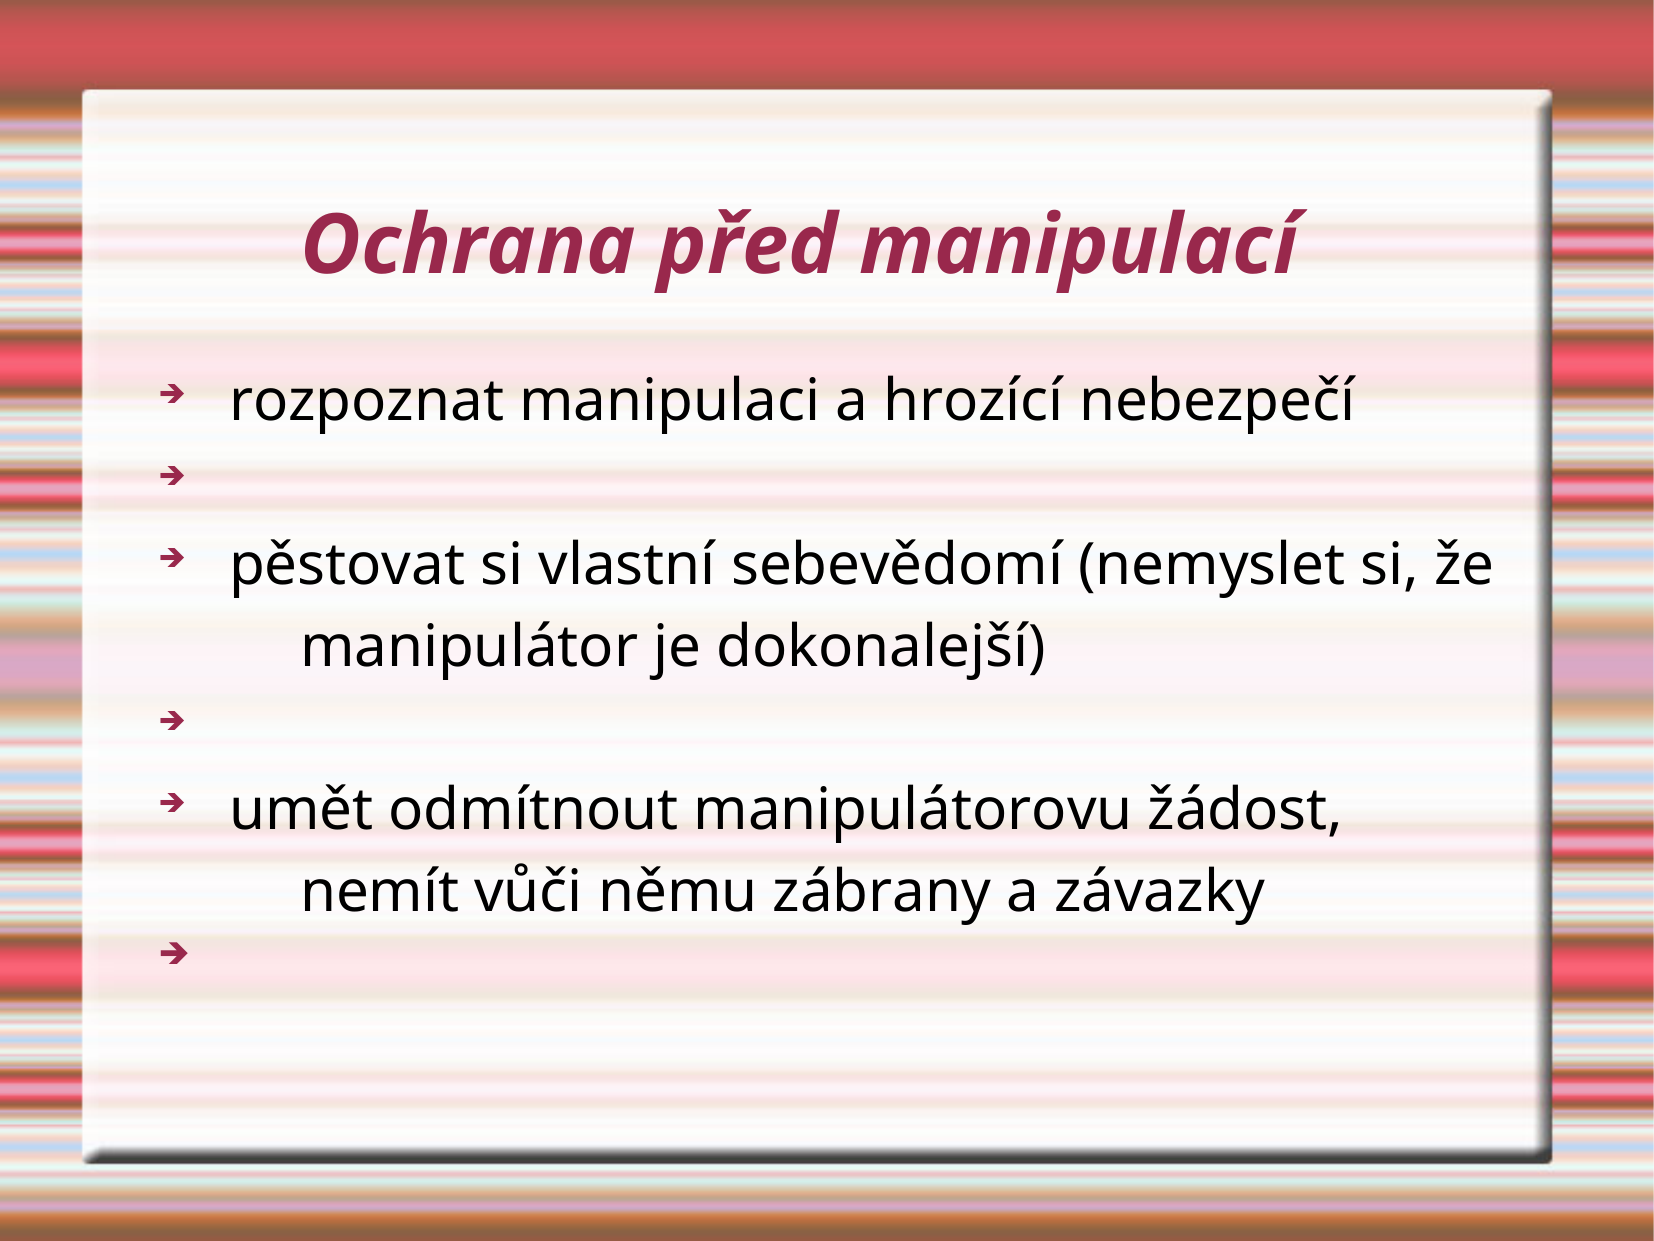

# Ochrana před manipulací
rozpoznat manipulaci a hrozící nebezpečí
pěstovat si vlastní sebevědomí (nemyslet si, že manipulátor je dokonalejší)
umět odmítnout manipulátorovu žádost, nemít vůči němu zábrany a závazky